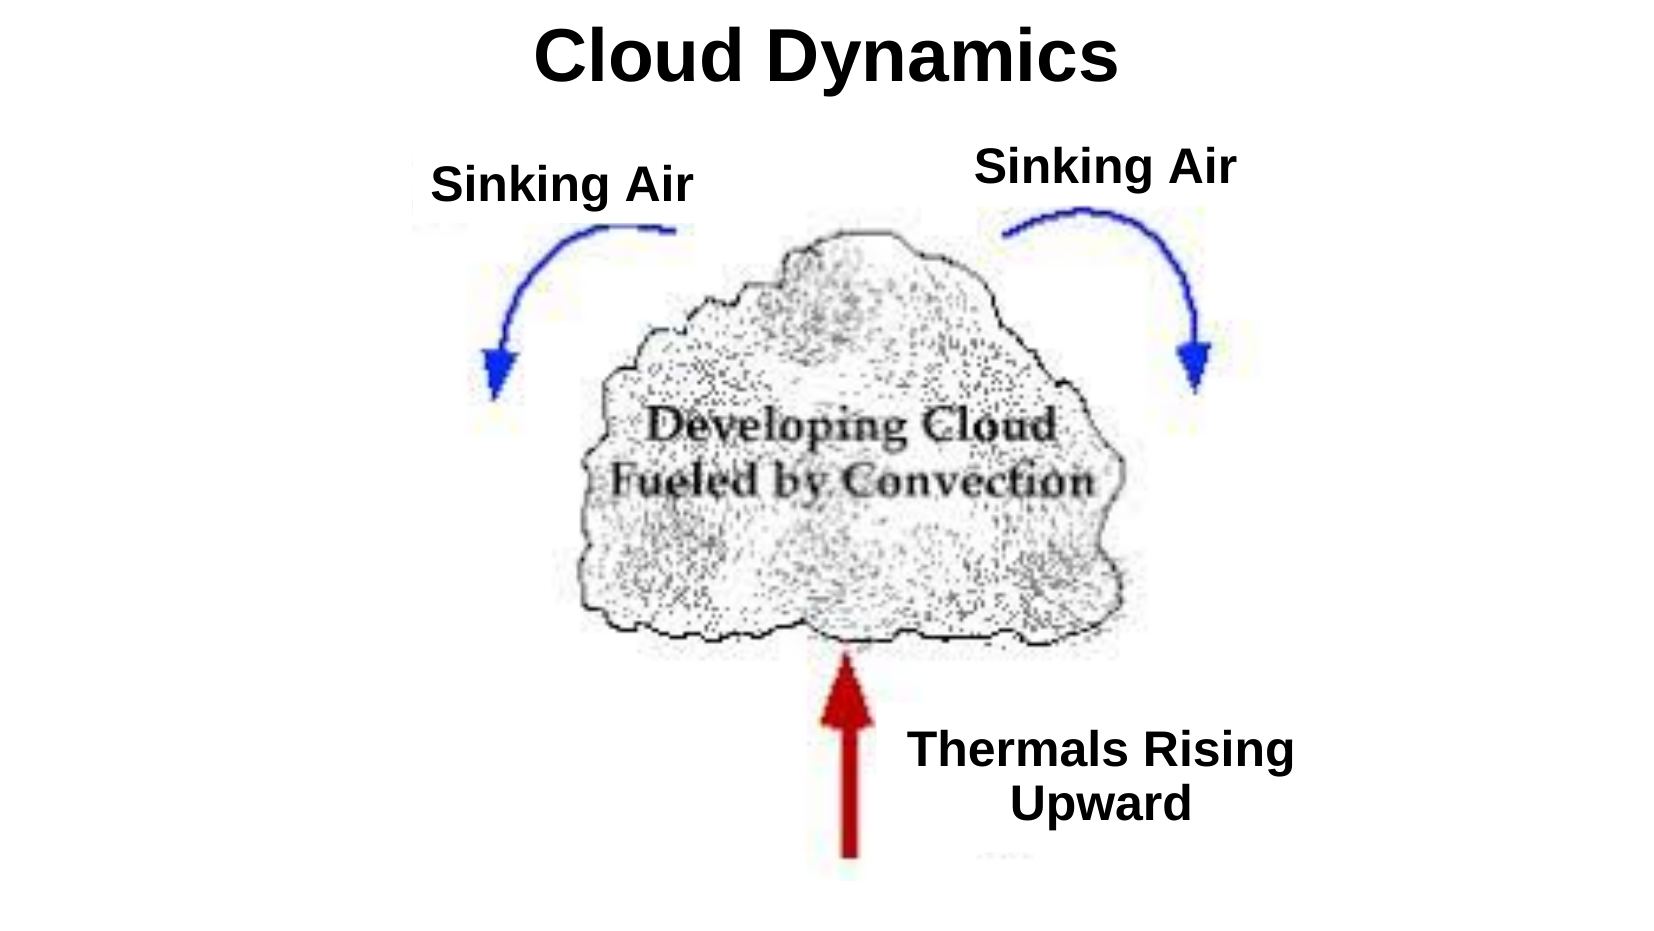

# Cloud Dynamics
Sinking Air
Sinking Air
Thermals Rising
Upward